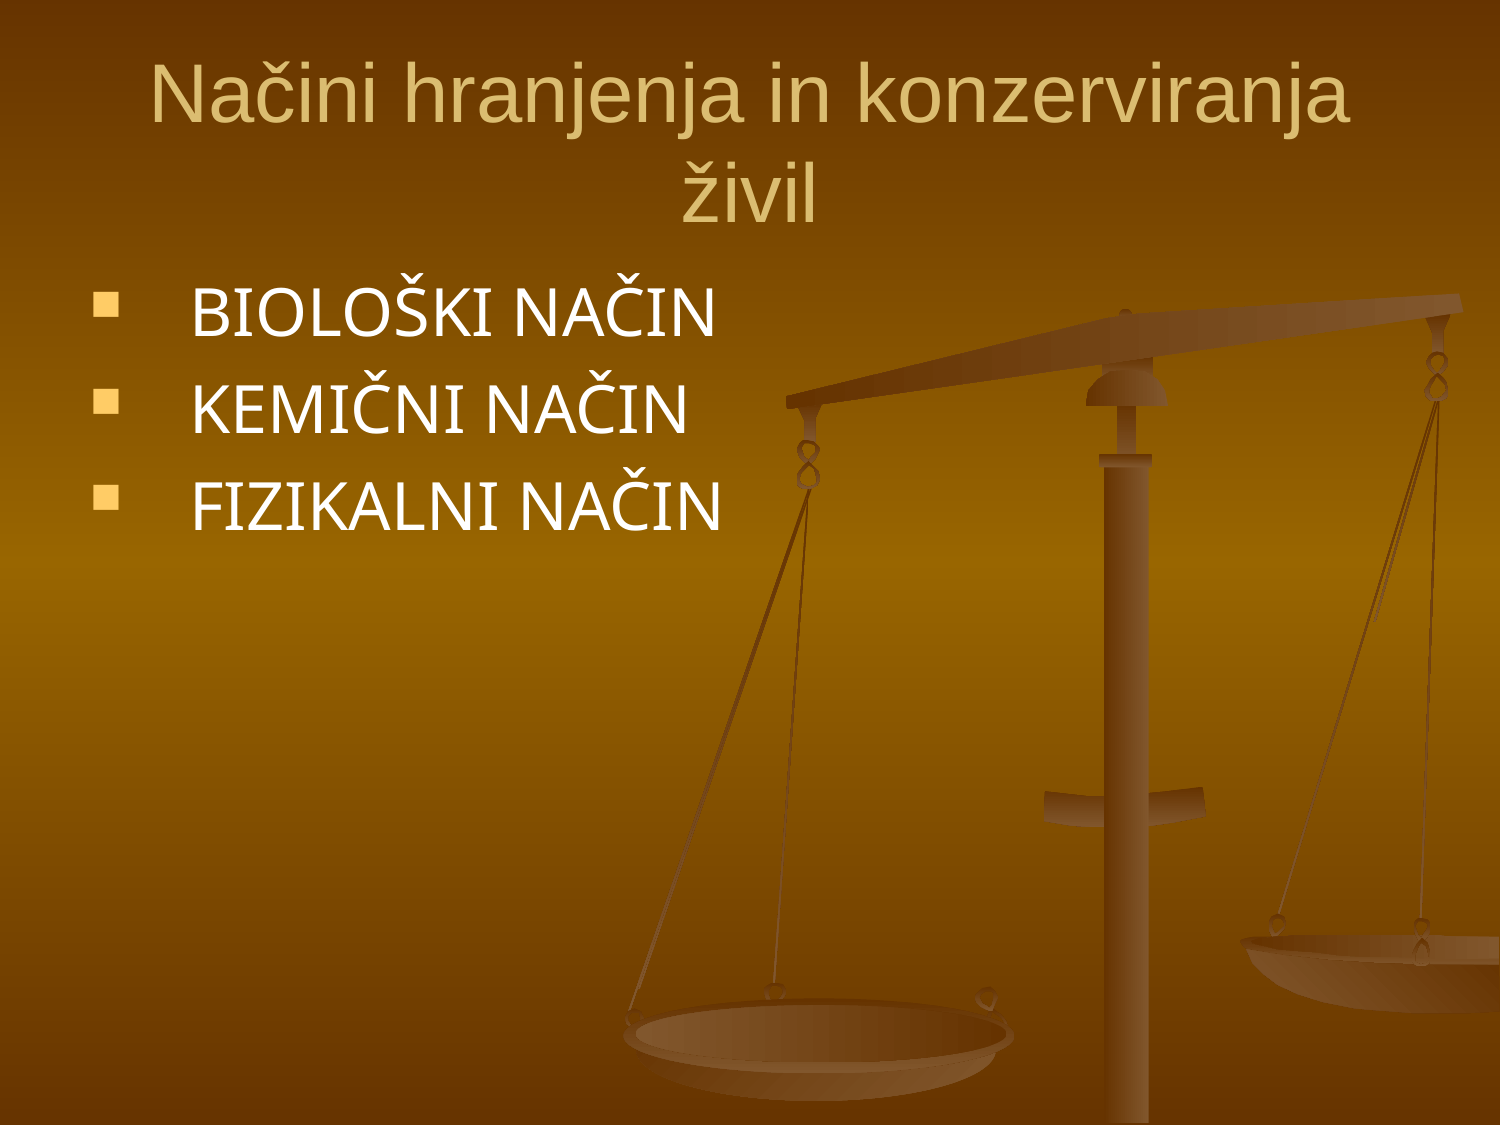

# Načini hranjenja in konzerviranja živil
BIOLOŠKI NAČIN
KEMIČNI NAČIN
FIZIKALNI NAČIN